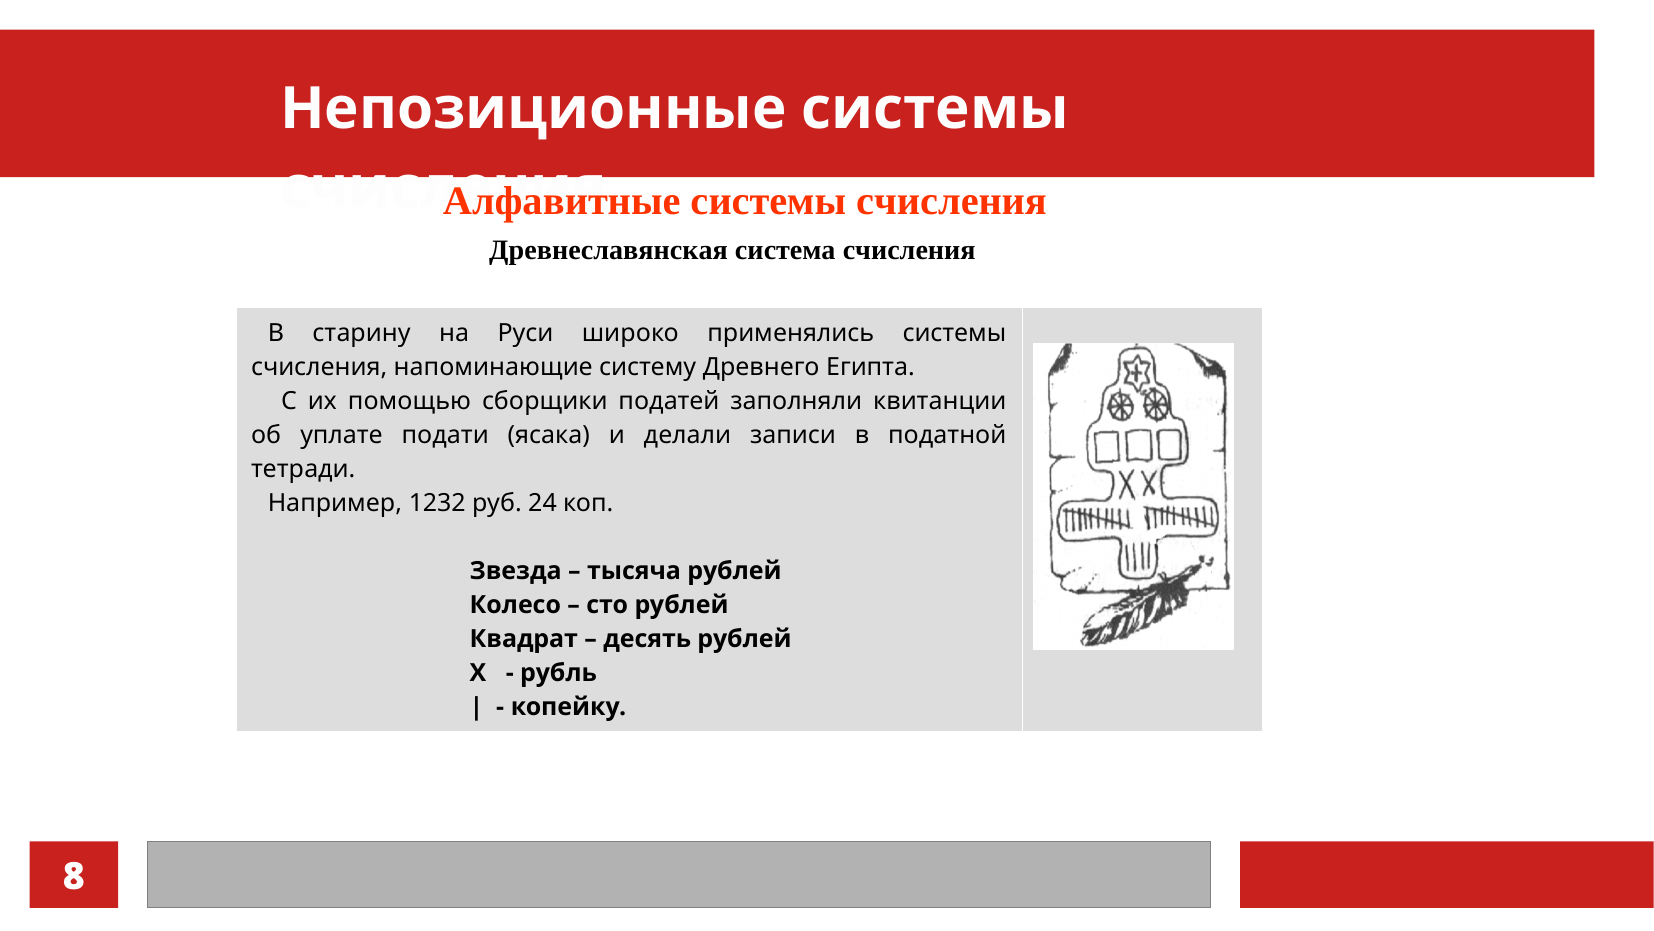

Непозиционные системы счисления
| В старину на Руси широко применялись системы счисления, напоминающие систему Древнего Египта.   С их помощью сборщики податей заполняли квитанции об уплате подати (ясака) и делали записи в податной тетради. Например, 1232 руб. 24 коп.                                Звезда – тысяча рублей                                Колесо – сто рублей                                Квадрат – десять рублей                                Х   - рубль                                |  - копейку. | |
| --- | --- |
8